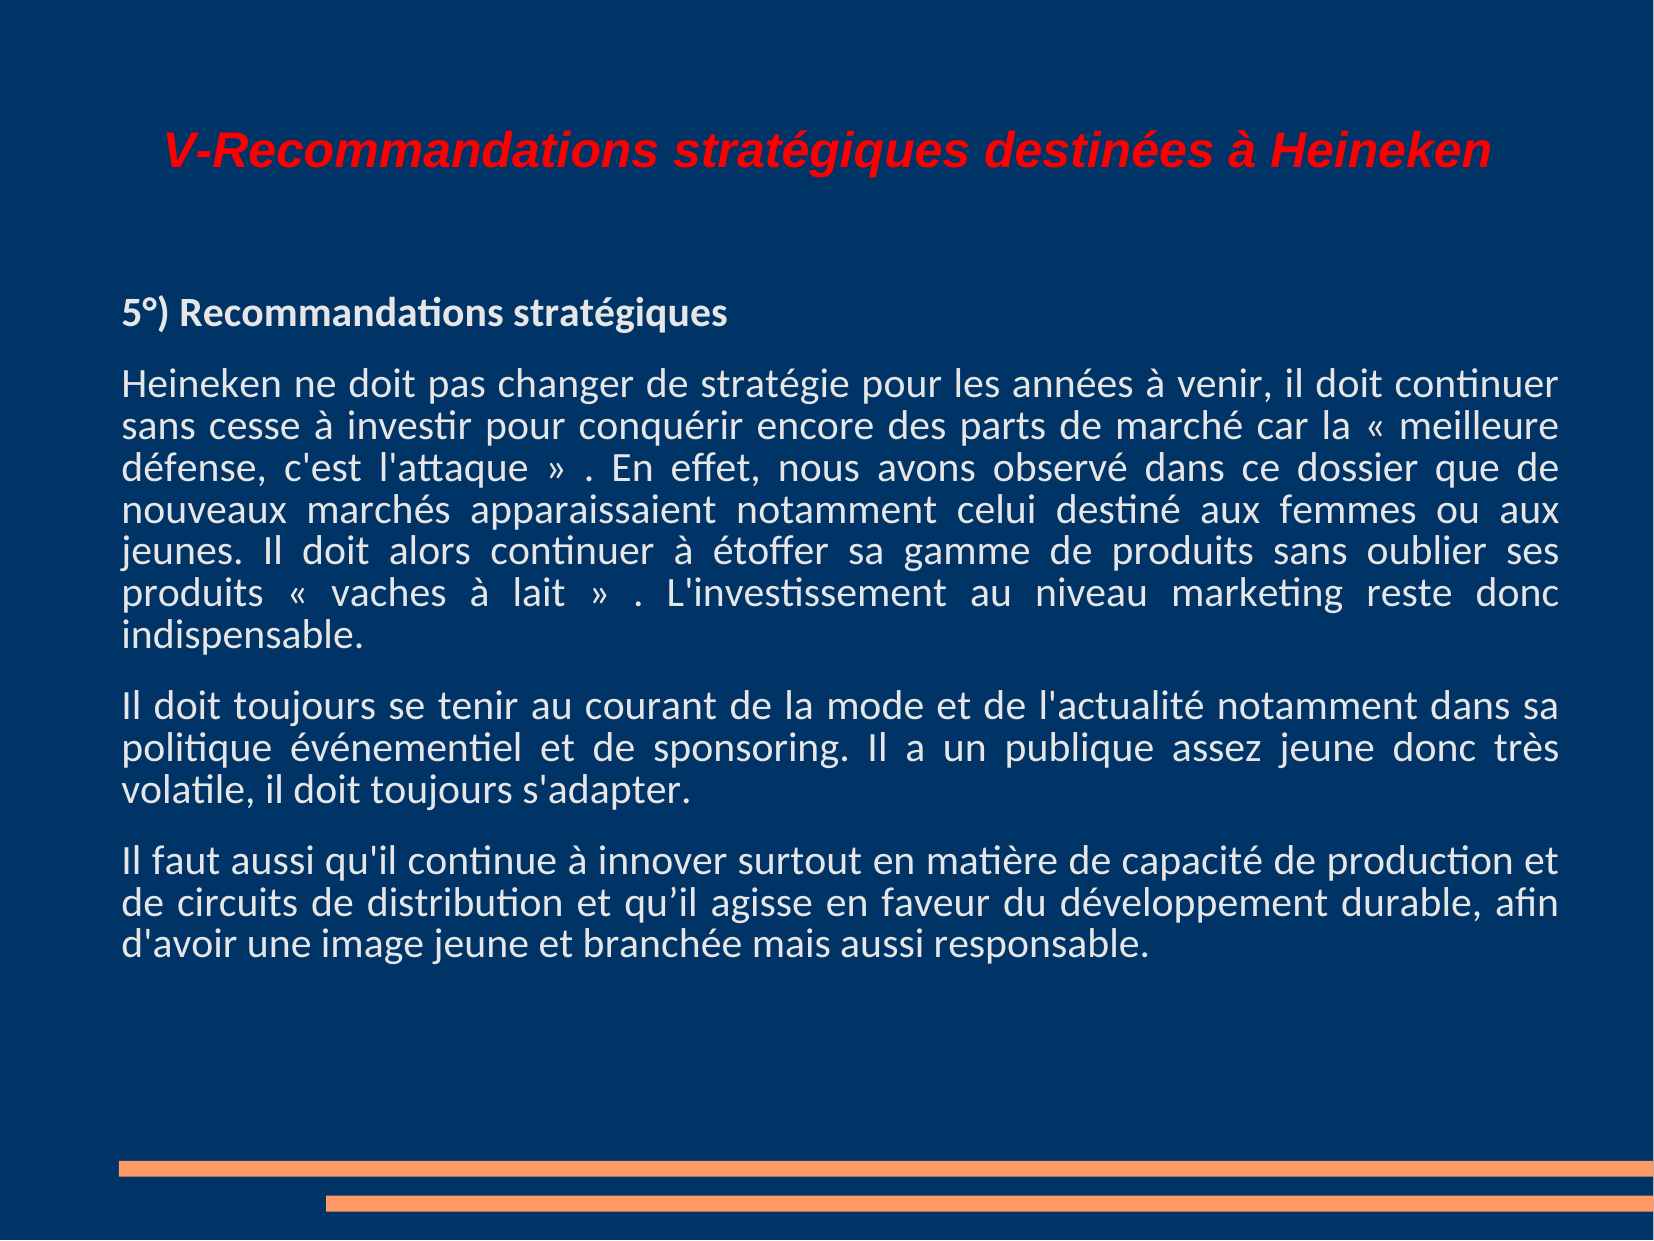

# V-Recommandations stratégiques destinées à Heineken
5°) Recommandations stratégiques
Heineken ne doit pas changer de stratégie pour les années à venir, il doit continuer sans cesse à investir pour conquérir encore des parts de marché car la « meilleure défense, c'est l'attaque » . En effet, nous avons observé dans ce dossier que de nouveaux marchés apparaissaient notamment celui destiné aux femmes ou aux jeunes. Il doit alors continuer à étoffer sa gamme de produits sans oublier ses produits « vaches à lait » . L'investissement au niveau marketing reste donc indispensable.
Il doit toujours se tenir au courant de la mode et de l'actualité notamment dans sa politique événementiel et de sponsoring. Il a un publique assez jeune donc très volatile, il doit toujours s'adapter.
Il faut aussi qu'il continue à innover surtout en matière de capacité de production et de circuits de distribution et qu’il agisse en faveur du développement durable, afin d'avoir une image jeune et branchée mais aussi responsable.